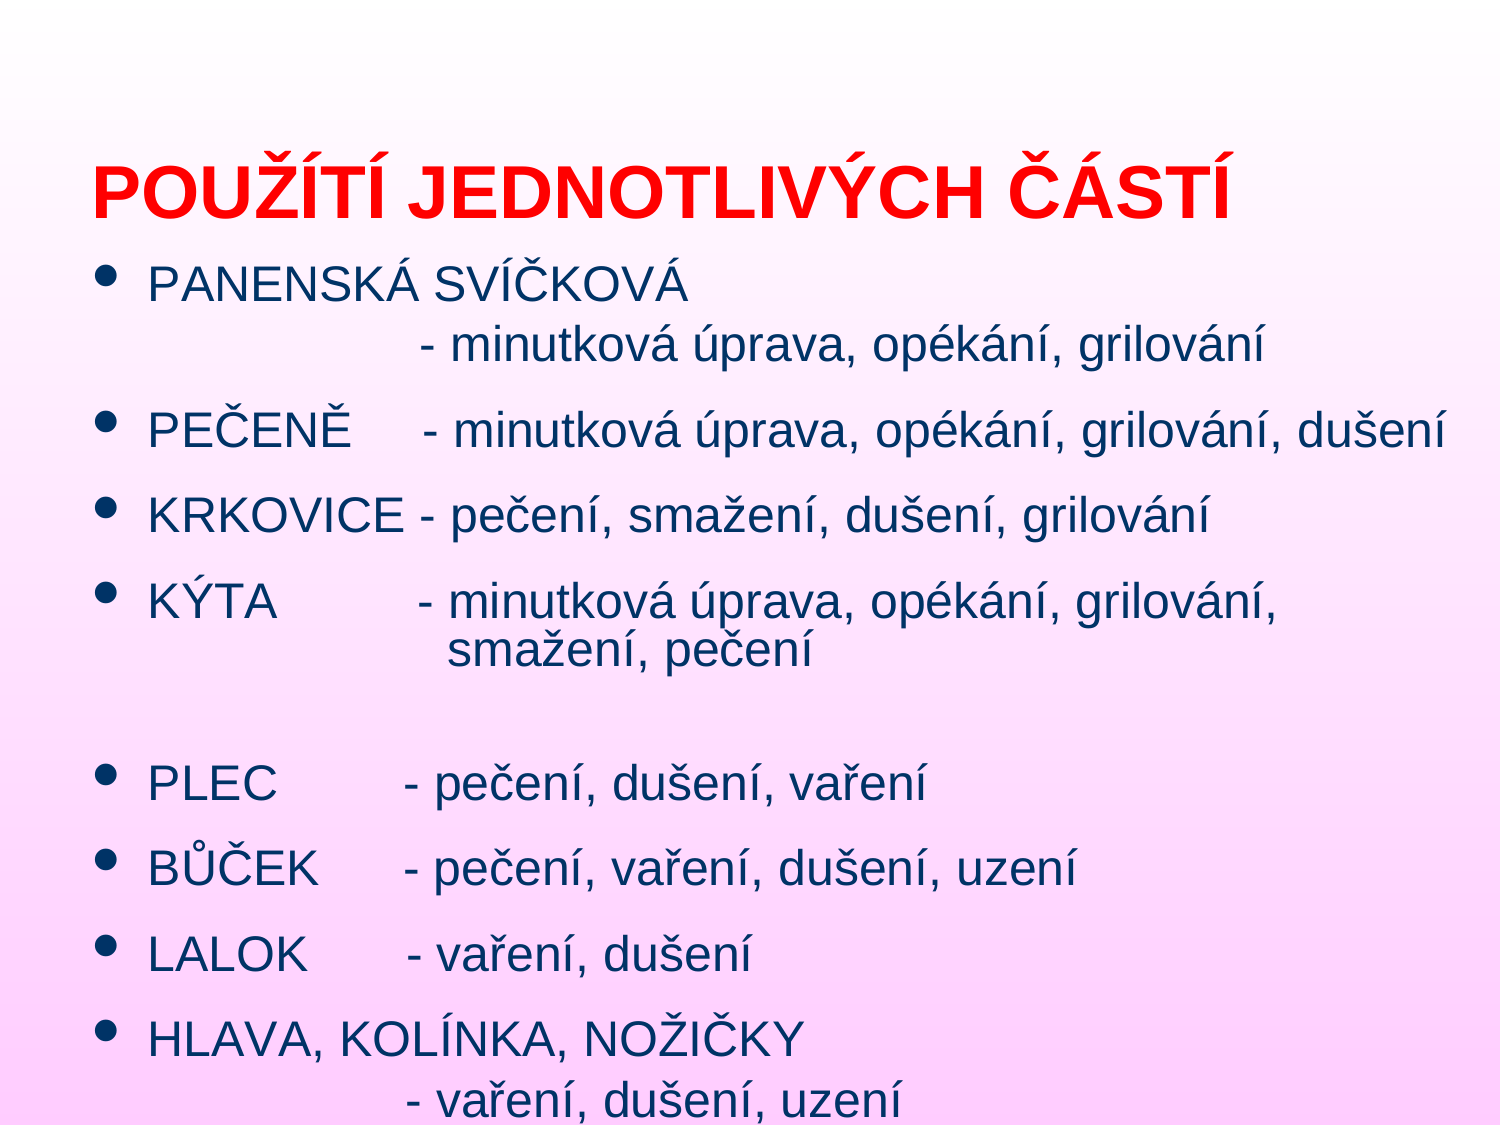

# POUŽÍTÍ JEDNOTLIVÝCH ČÁSTÍ
PANENSKÁ SVÍČKOVÁ
			 - minutková úprava, opékání, grilování
PEČENĚ - minutková úprava, opékání, grilování, dušení
KRKOVICE - pečení, smažení, dušení, grilování
KÝTA - minutková úprava, opékání, grilování, 			 smažení, pečení
PLEC - pečení, dušení, vaření
BŮČEK - pečení, vaření, dušení, uzení
LALOK - vaření, dušení
HLAVA, KOLÍNKA, NOŽIČKY
			 - vaření, dušení, uzení